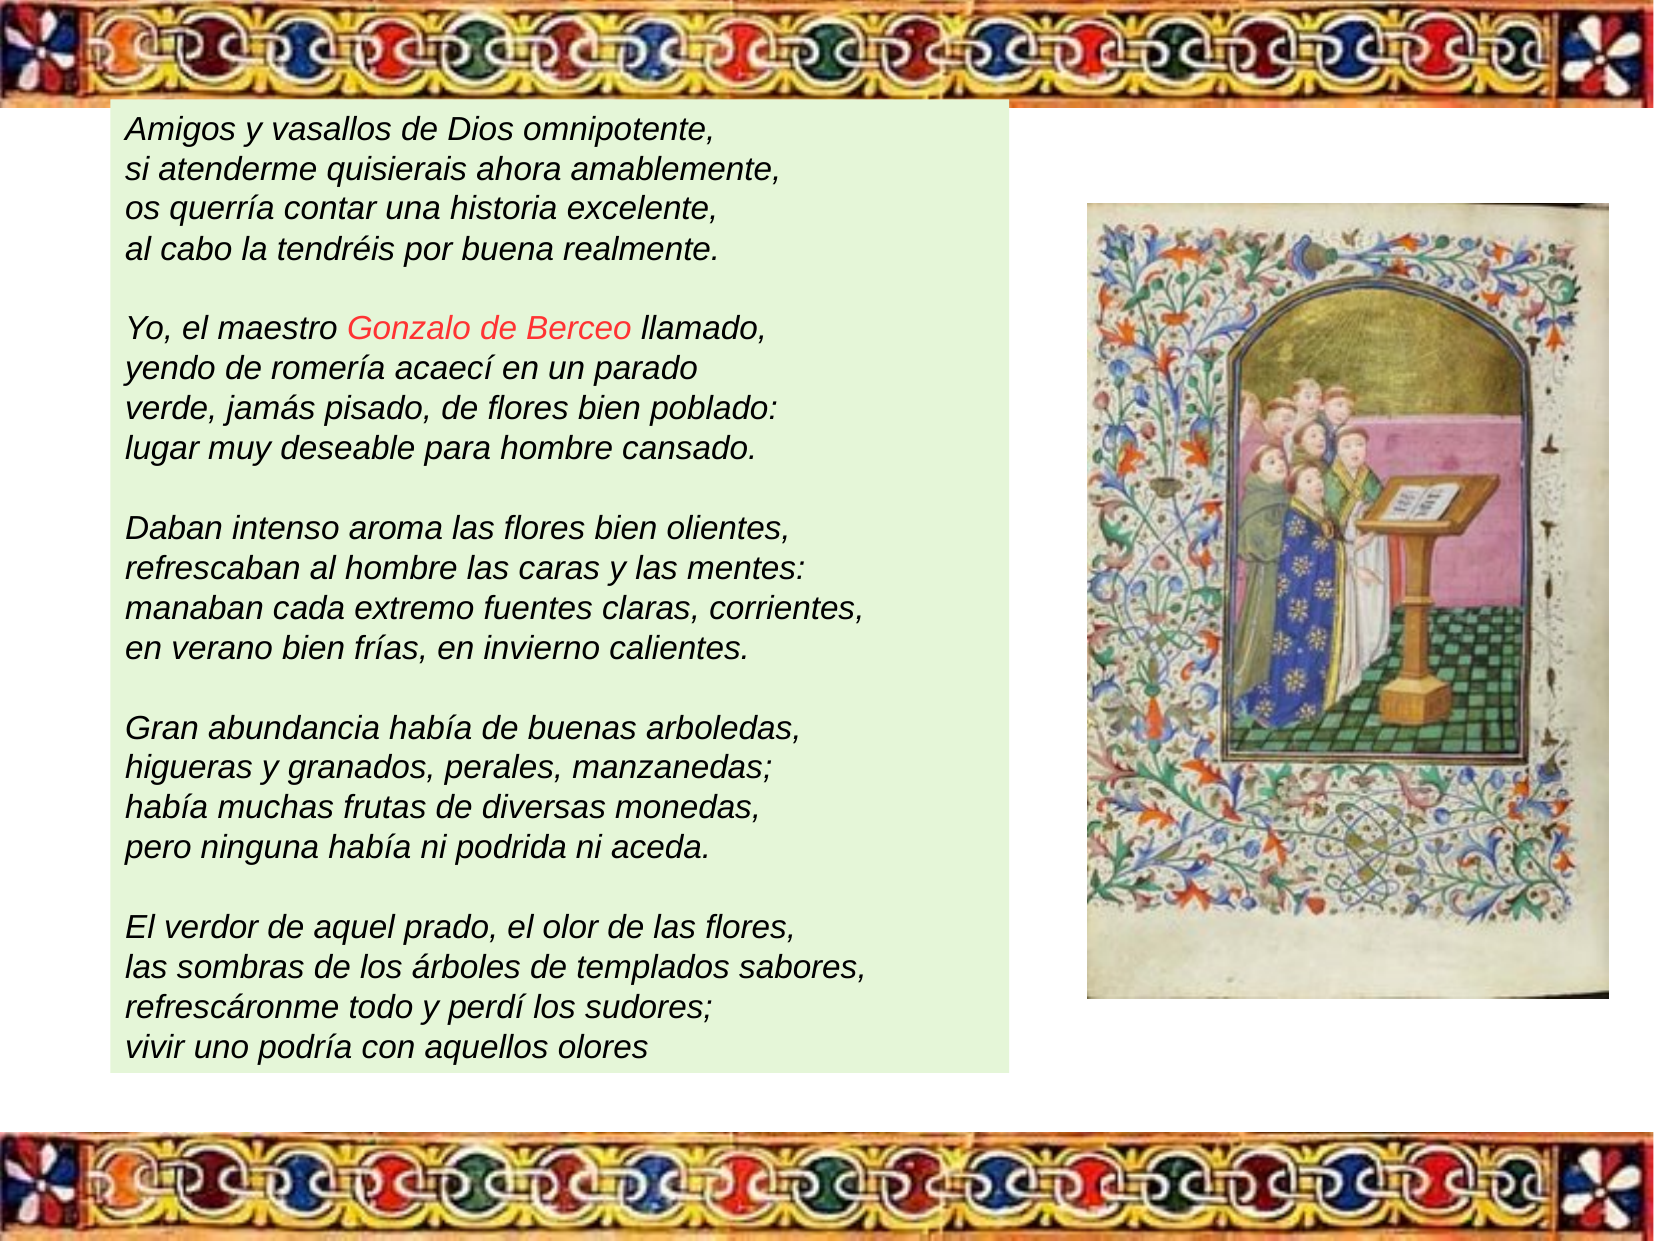

Amigos y vasallos de Dios omnipotente,
si atenderme quisierais ahora amablemente,
os querría contar una historia excelente,
al cabo la tendréis por buena realmente.
Yo, el maestro Gonzalo de Berceo llamado,
yendo de romería acaecí en un parado
verde, jamás pisado, de flores bien poblado:
lugar muy deseable para hombre cansado.
Daban intenso aroma las flores bien olientes,
refrescaban al hombre las caras y las mentes:
manaban cada extremo fuentes claras, corrientes,
en verano bien frías, en invierno calientes.
Gran abundancia había de buenas arboledas,
higueras y granados, perales, manzanedas;
había muchas frutas de diversas monedas,
pero ninguna había ni podrida ni aceda.
El verdor de aquel prado, el olor de las flores,
las sombras de los árboles de templados sabores,
refrescáronme todo y perdí los sudores;
vivir uno podría con aquellos olores